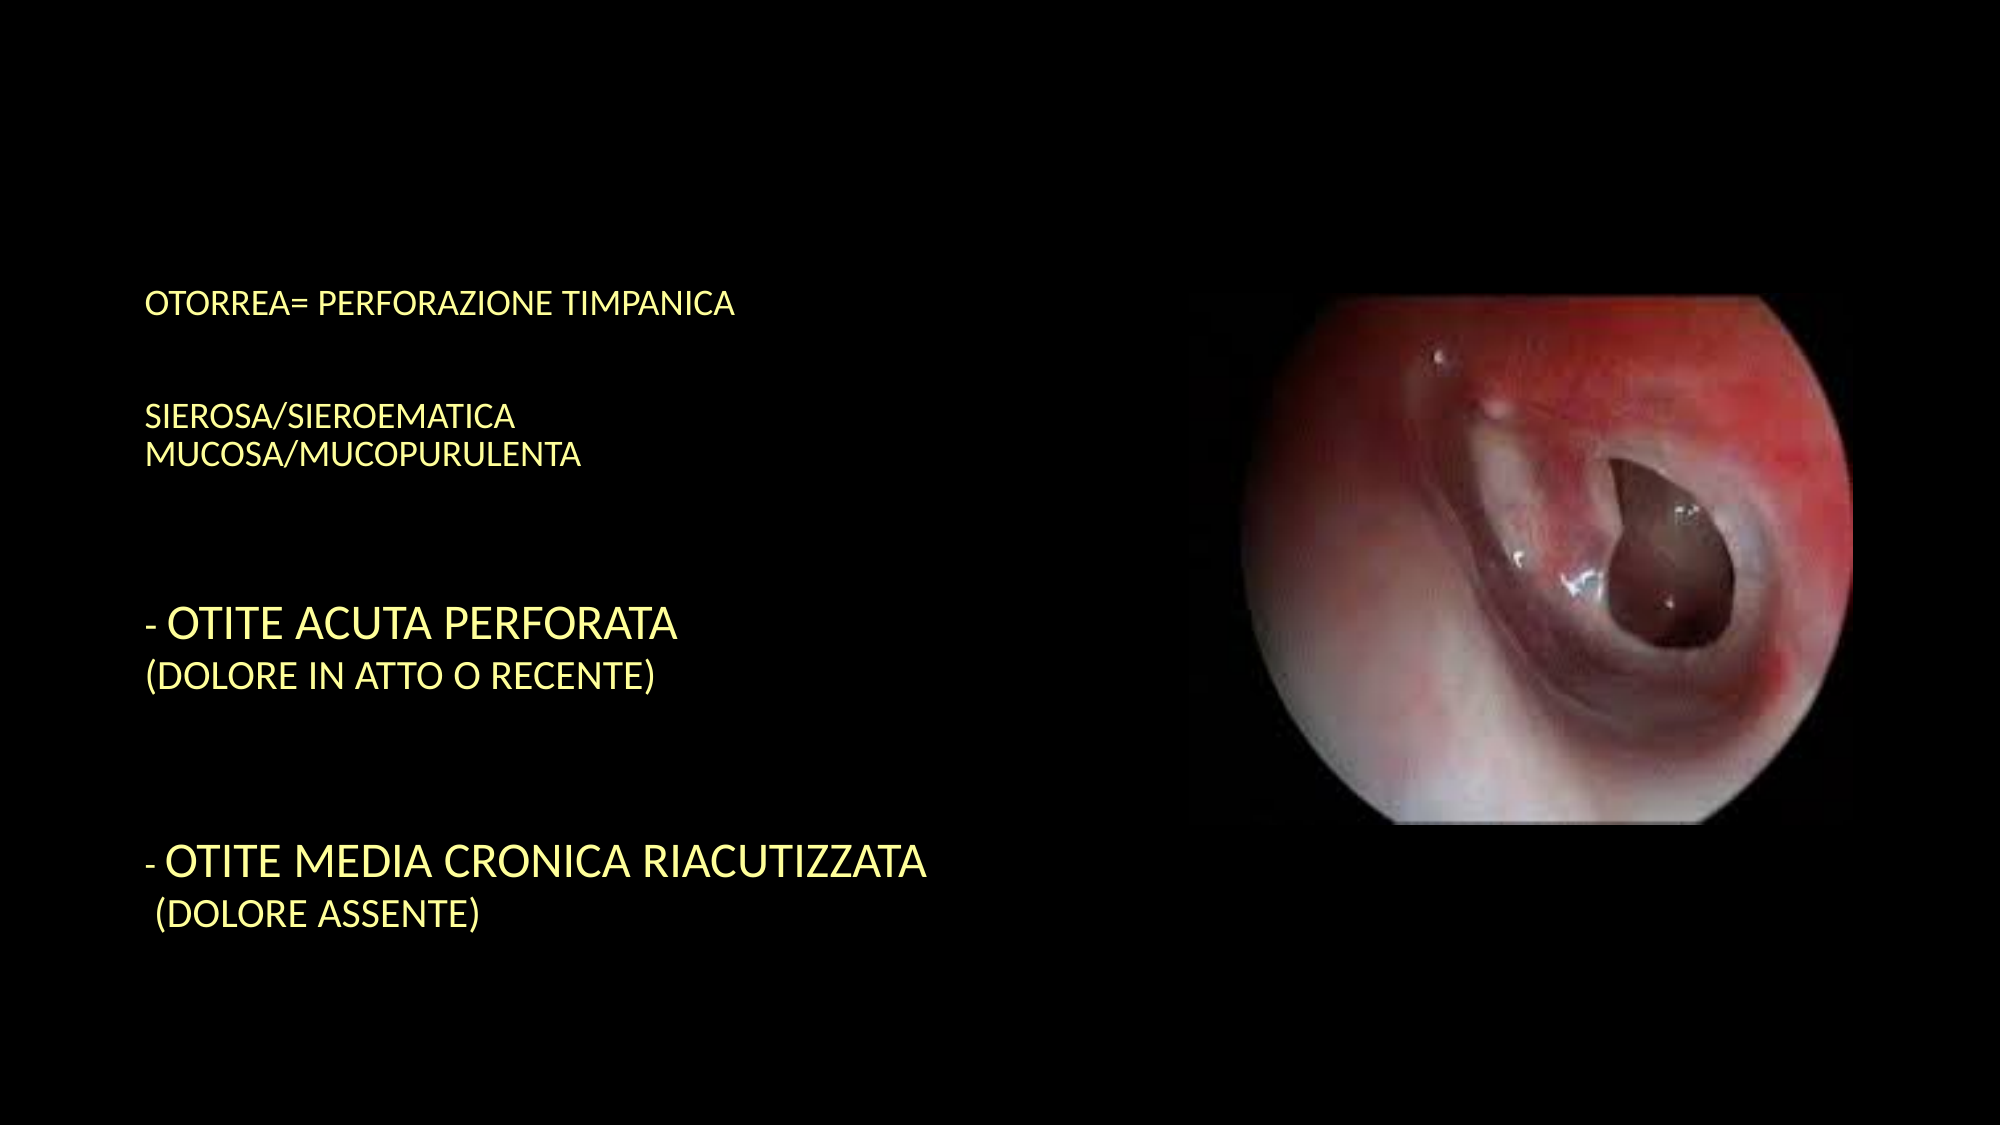

OTORREA= PERFORAZIONE TIMPANICA
SIEROSA/SIEROEMATICA
MUCOSA/MUCOPURULENTA
- OTITE ACUTA PERFORATA
(DOLORE IN ATTO O RECENTE)‏
- OTITE MEDIA CRONICA RIACUTIZZATA
 (DOLORE ASSENTE)‏